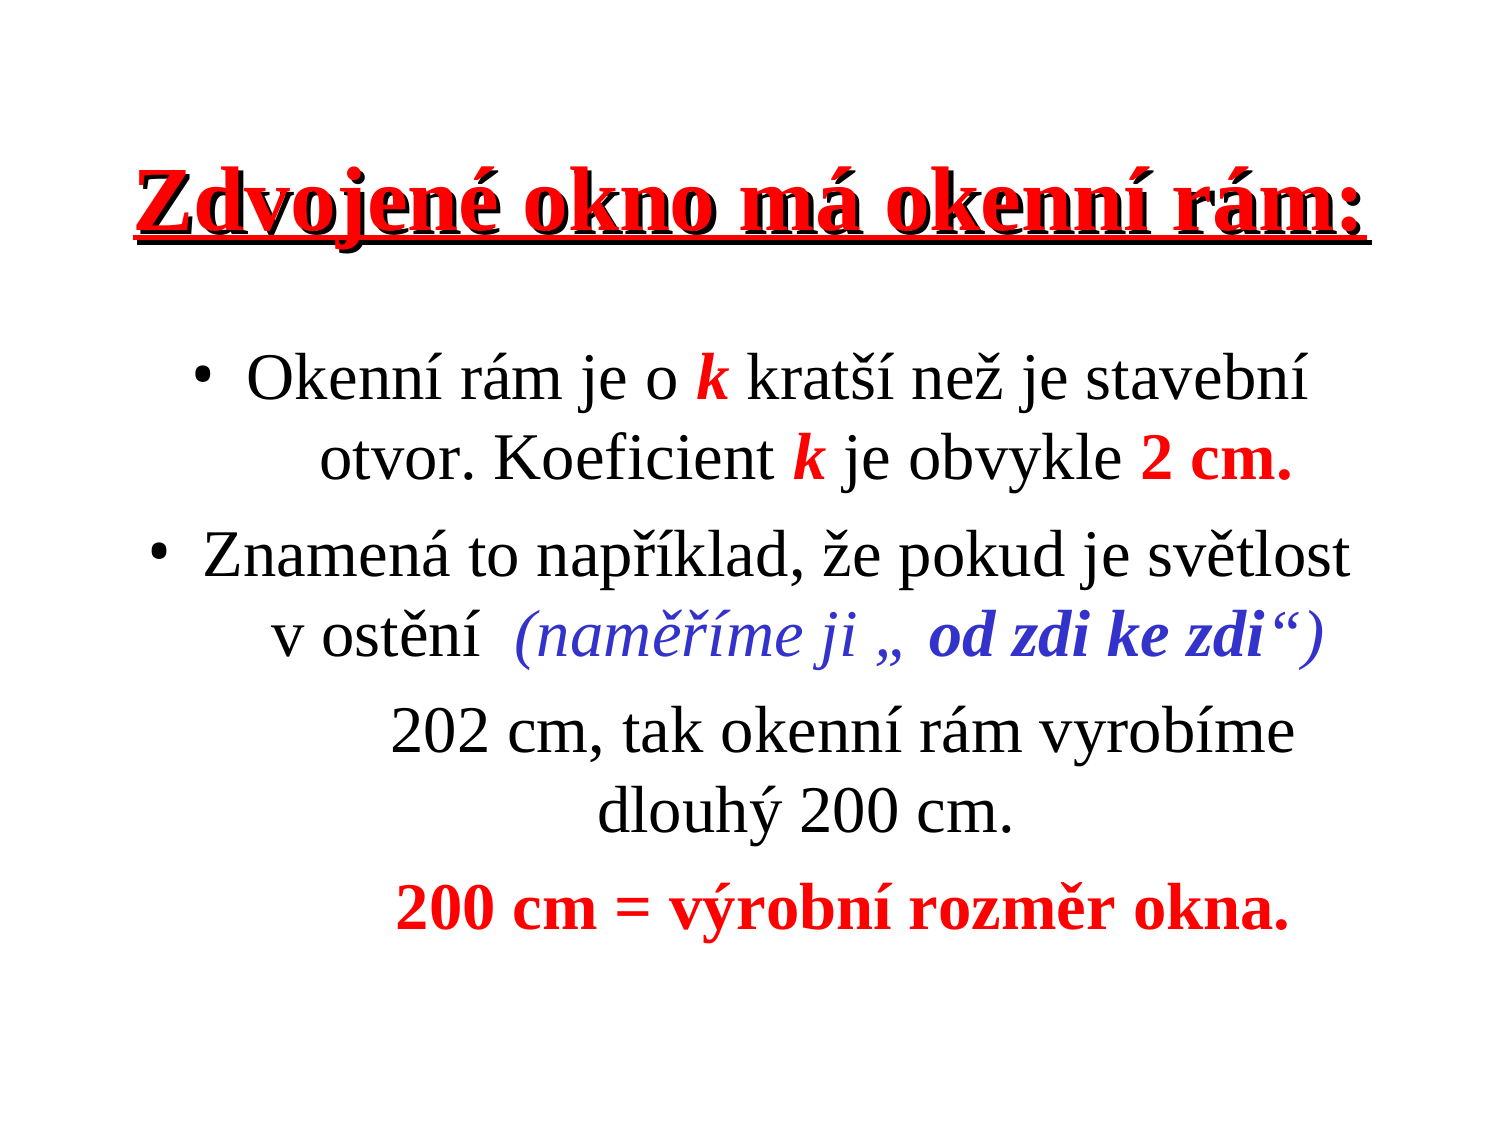

# Zdvojené okno má okenní rám:
Okenní rám je o k kratší než je stavební otvor. Koeficient k je obvykle 2 cm.
Znamená to například, že pokud je světlost v ostění (naměříme ji „ od zdi ke zdi“)
	202 cm, tak okenní rám vyrobíme dlouhý 200 cm.
	200 cm = výrobní rozměr okna.